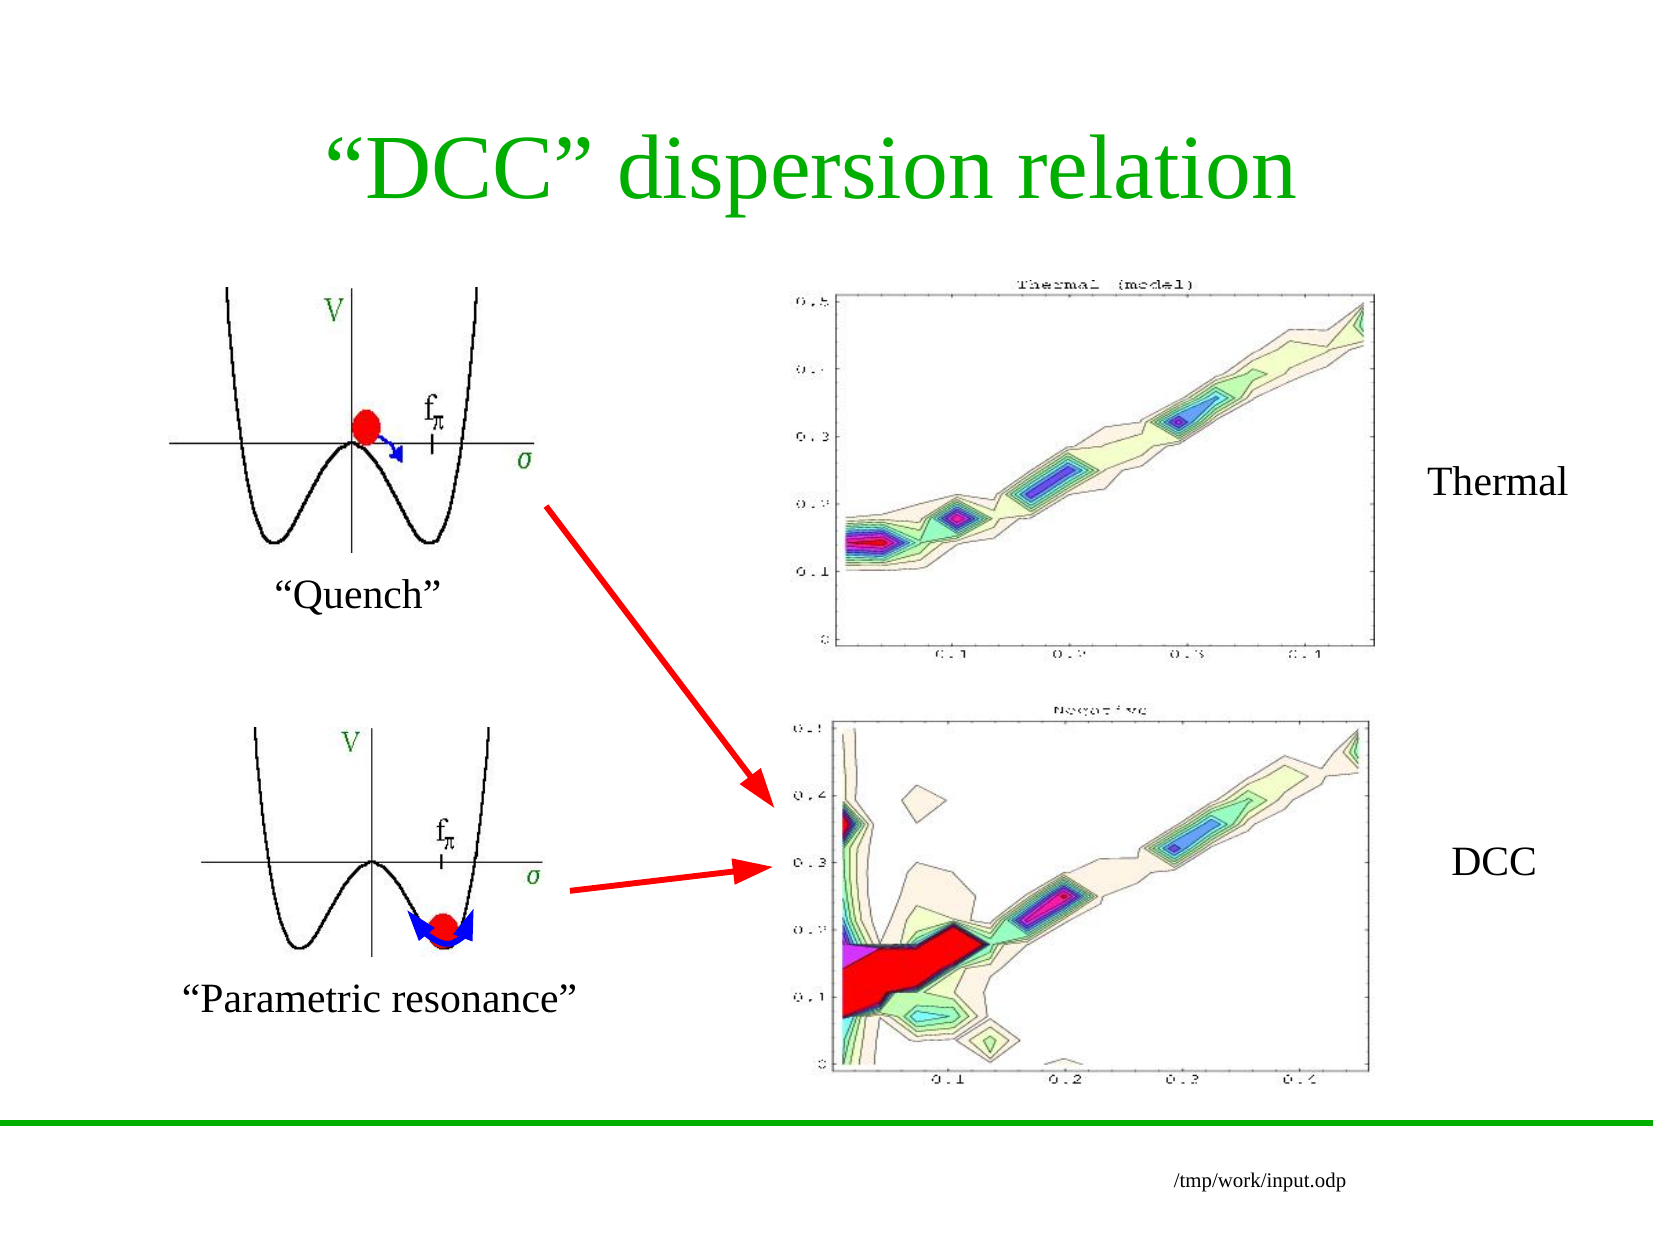

# “DCC” dispersion relation
Thermal
“Quench”
DCC
“Parametric resonance”